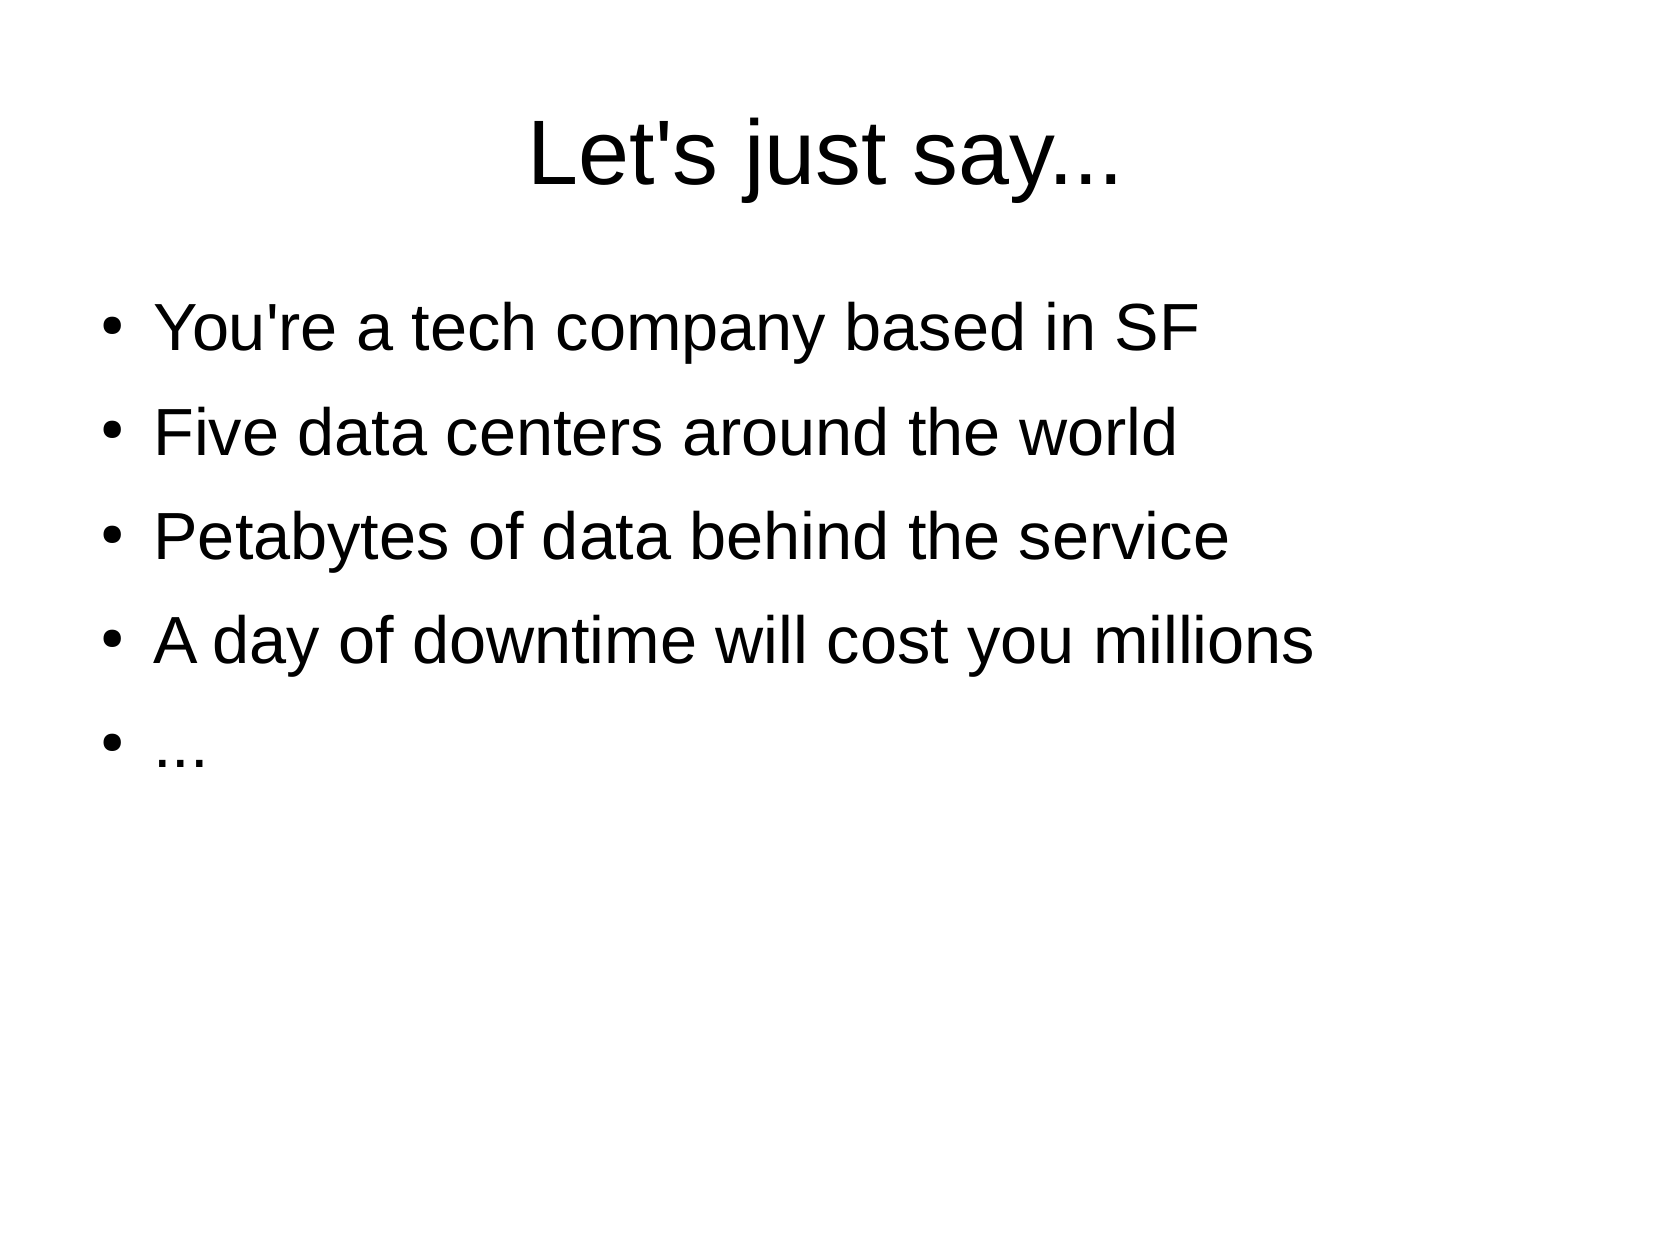

# Let's just say...
You're a tech company based in SF
Five data centers around the world
Petabytes of data behind the service
A day of downtime will cost you millions
...